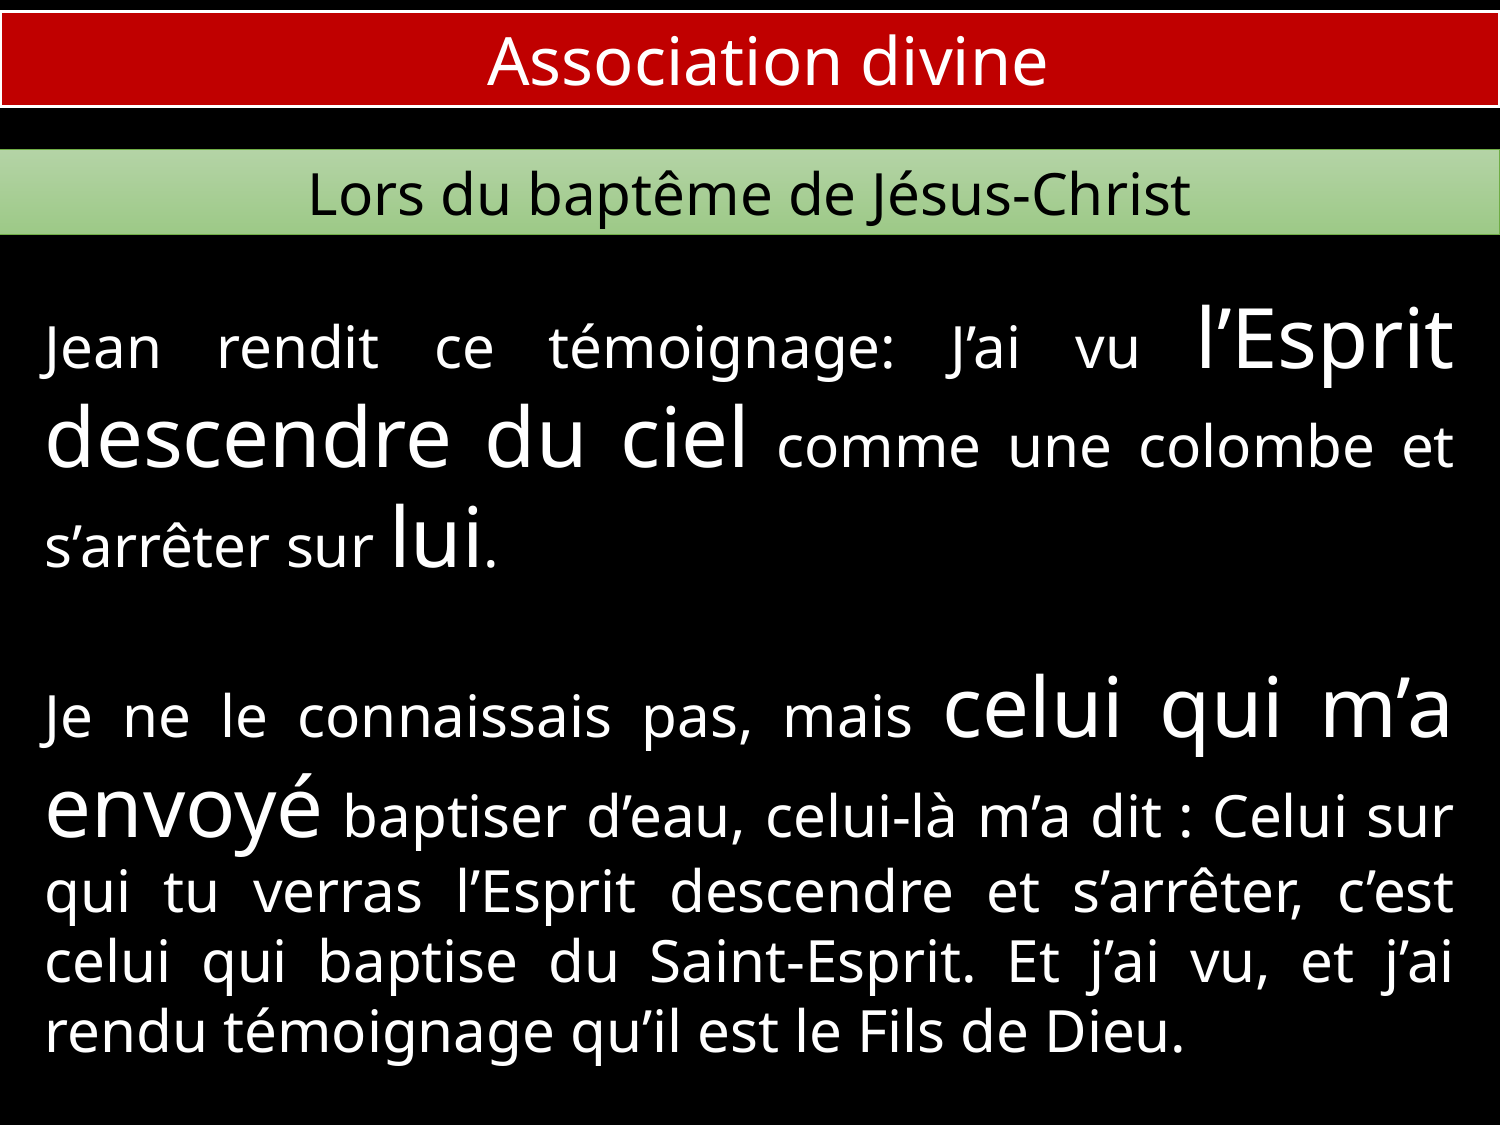

Association divine
Lors du baptême de Jésus-Christ
Jean rendit ce témoignage: J’ai vu l’Esprit descendre du ciel comme une colombe et s’arrêter sur lui.
Je ne le connaissais pas, mais celui qui m’a envoyé baptiser d’eau, celui-là m’a dit : Celui sur qui tu verras l’Esprit descendre et s’arrêter, c’est celui qui baptise du Saint-Esprit. Et j’ai vu, et j’ai rendu témoignage qu’il est le Fils de Dieu.